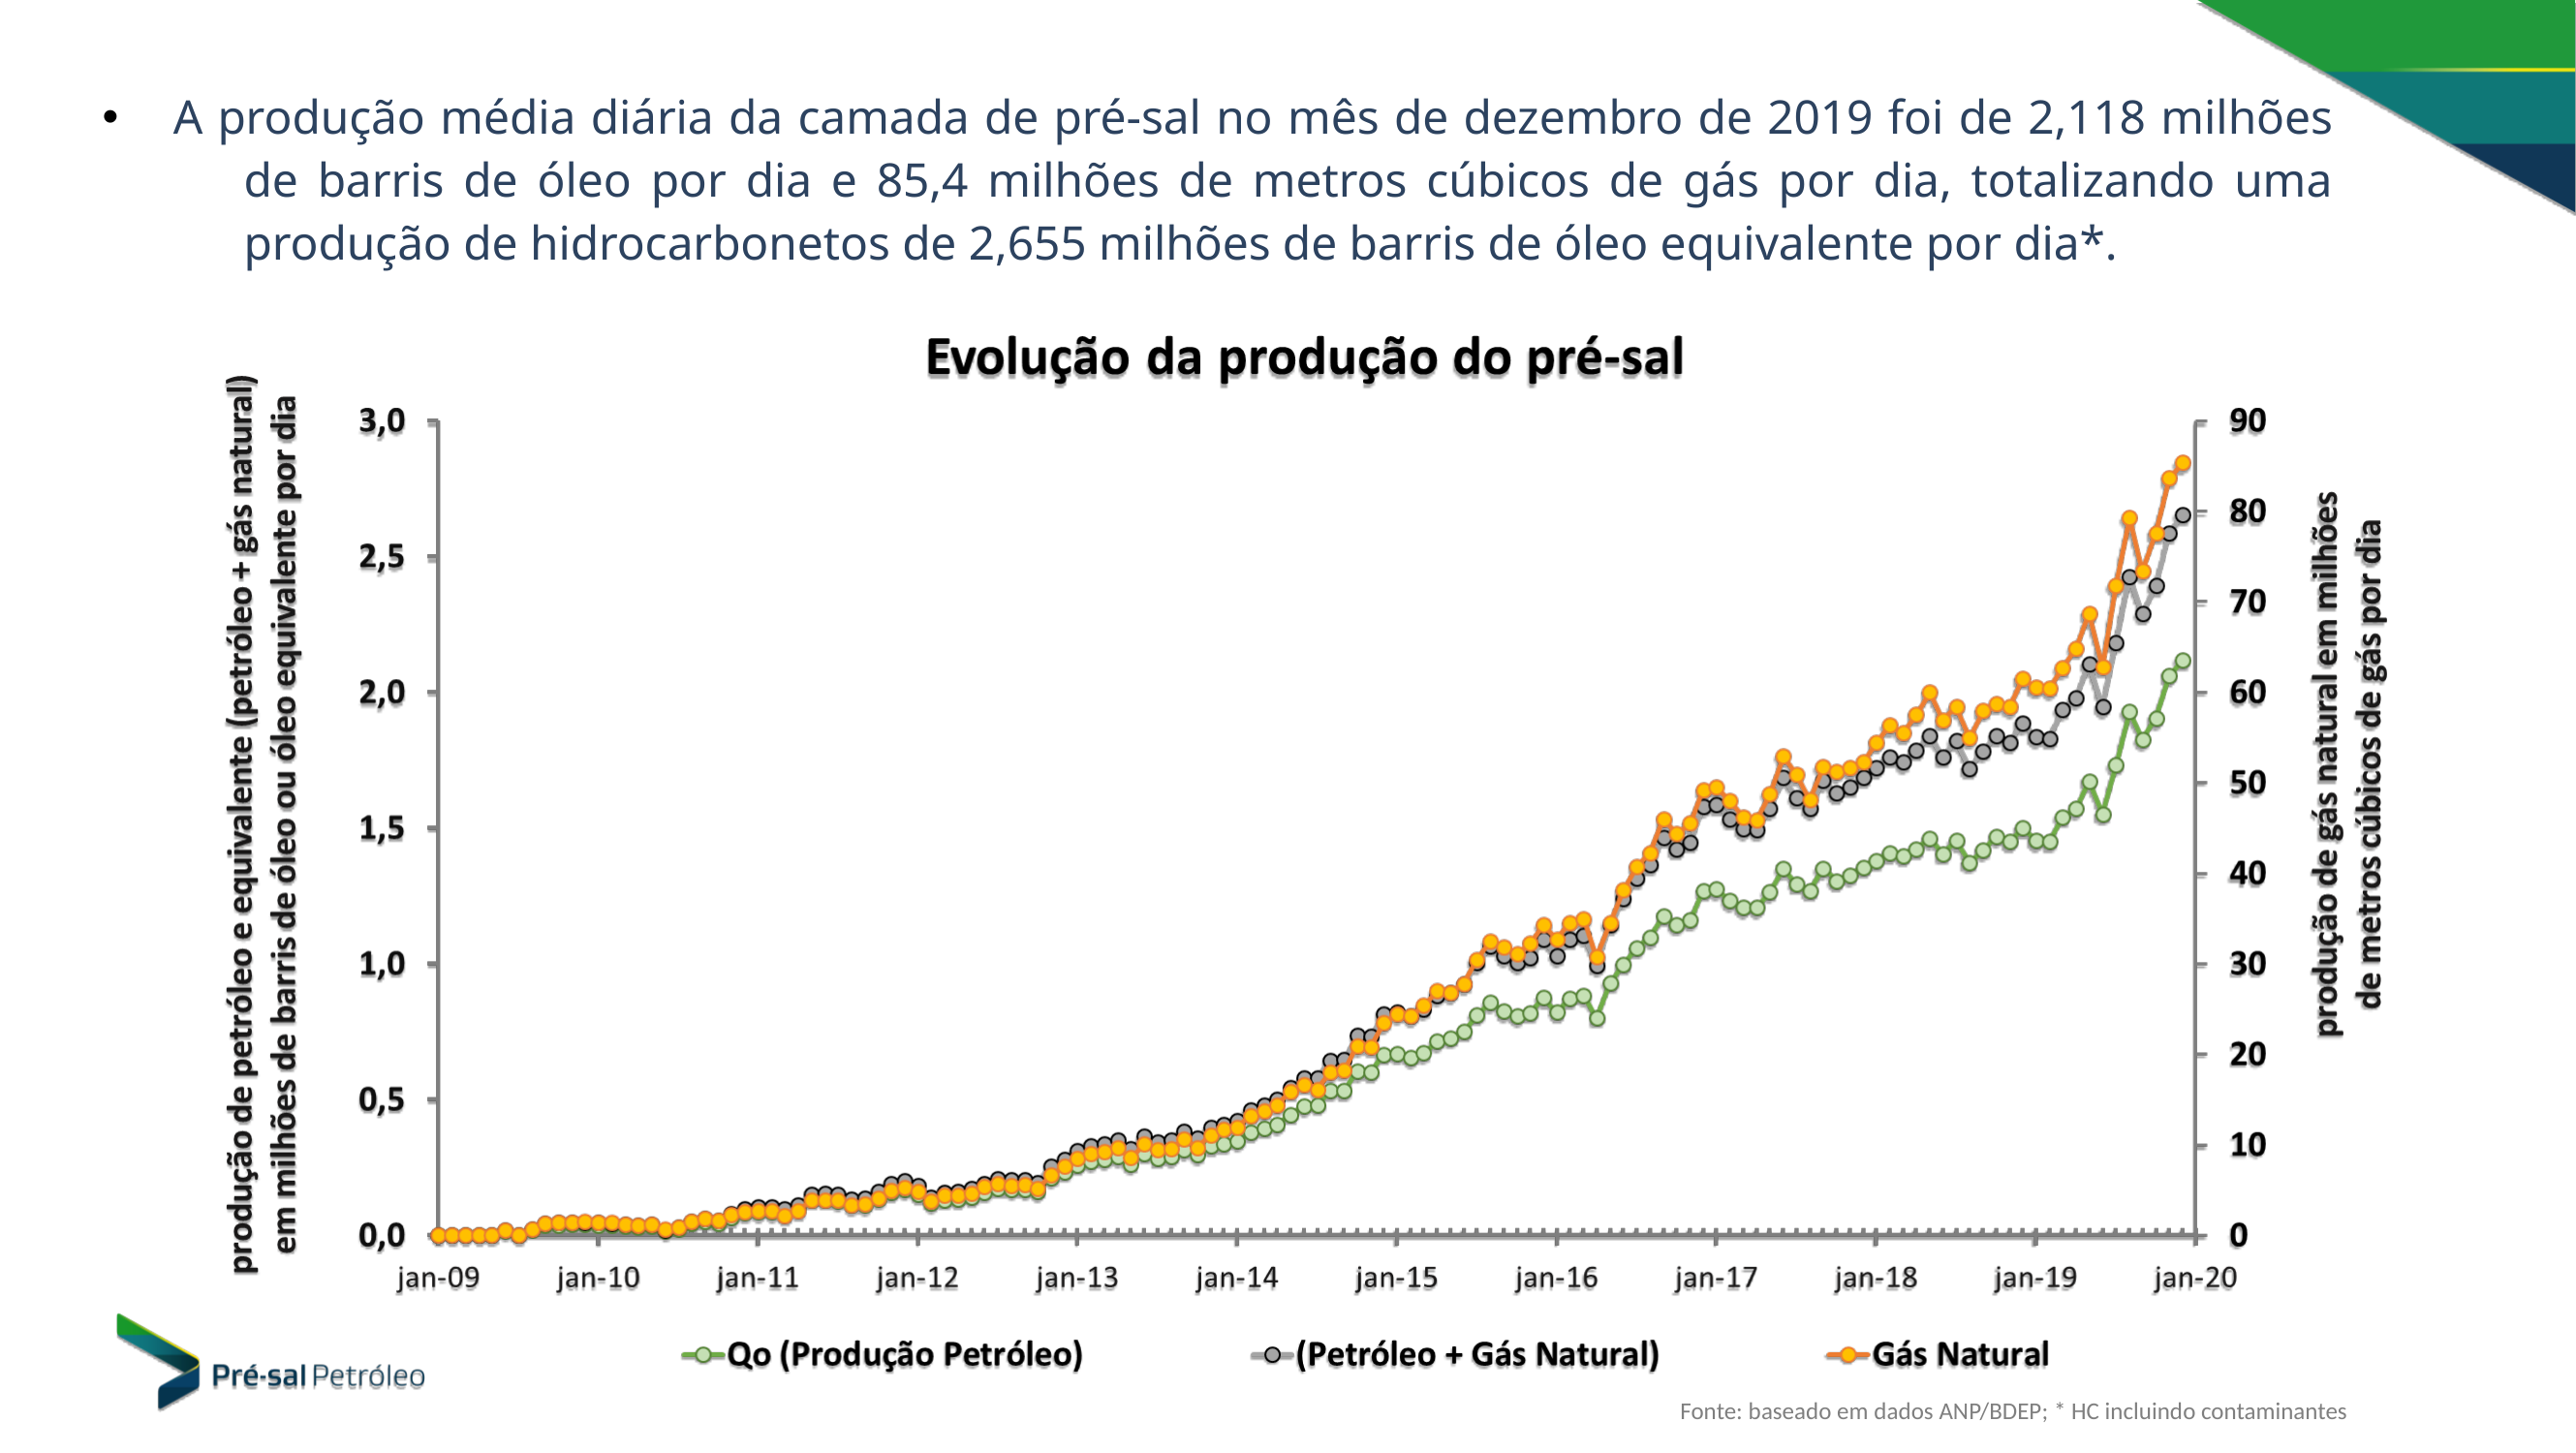

A produção média diária da camada de pré-sal no mês de dezembro de 2019 foi de 2,118 milhões de barris de óleo por dia e 85,4 milhões de metros cúbicos de gás por dia, totalizando uma produção de hidrocarbonetos de 2,655 milhões de barris de óleo equivalente por dia*.
Fonte: baseado em dados ANP/BDEP; * HC incluindo contaminantes